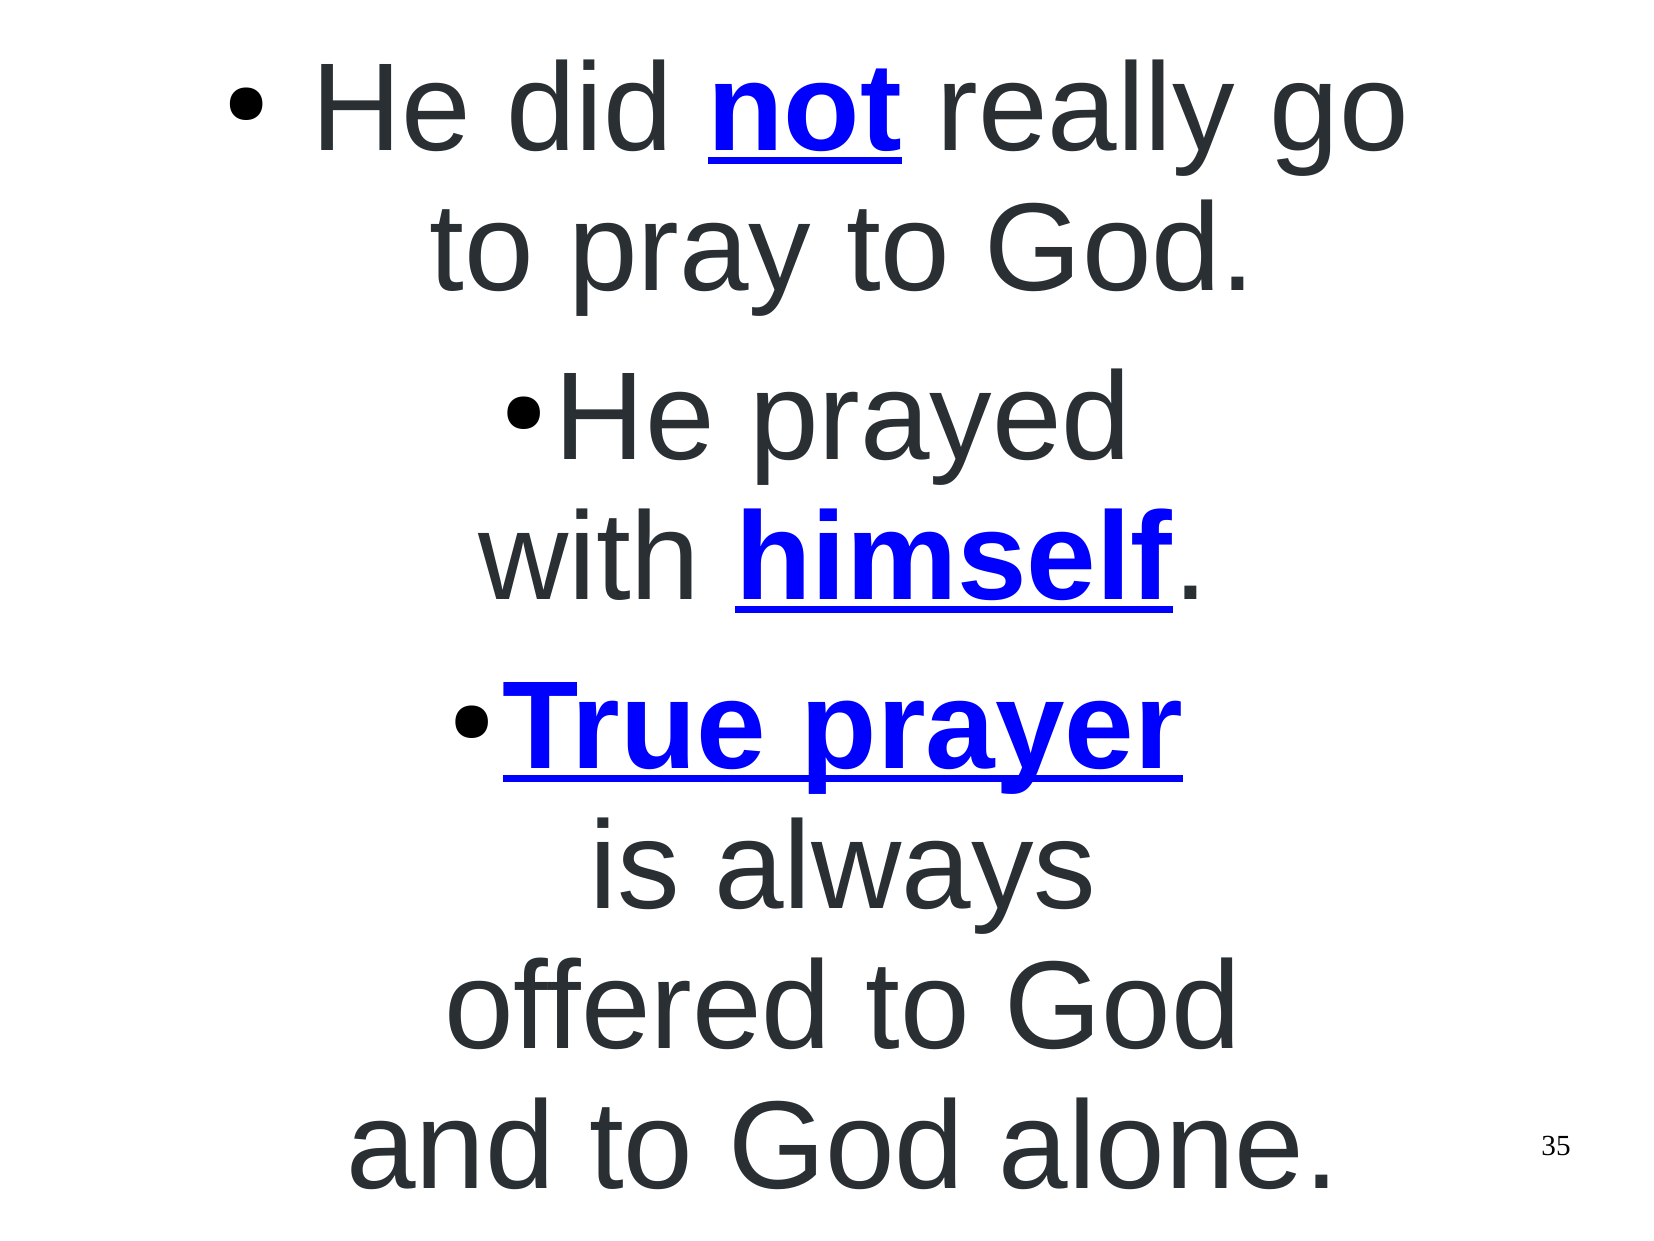

# He did not really go to pray to God.
He prayed
with himself.
True prayer
is always
offered to God
and to God alone.
35